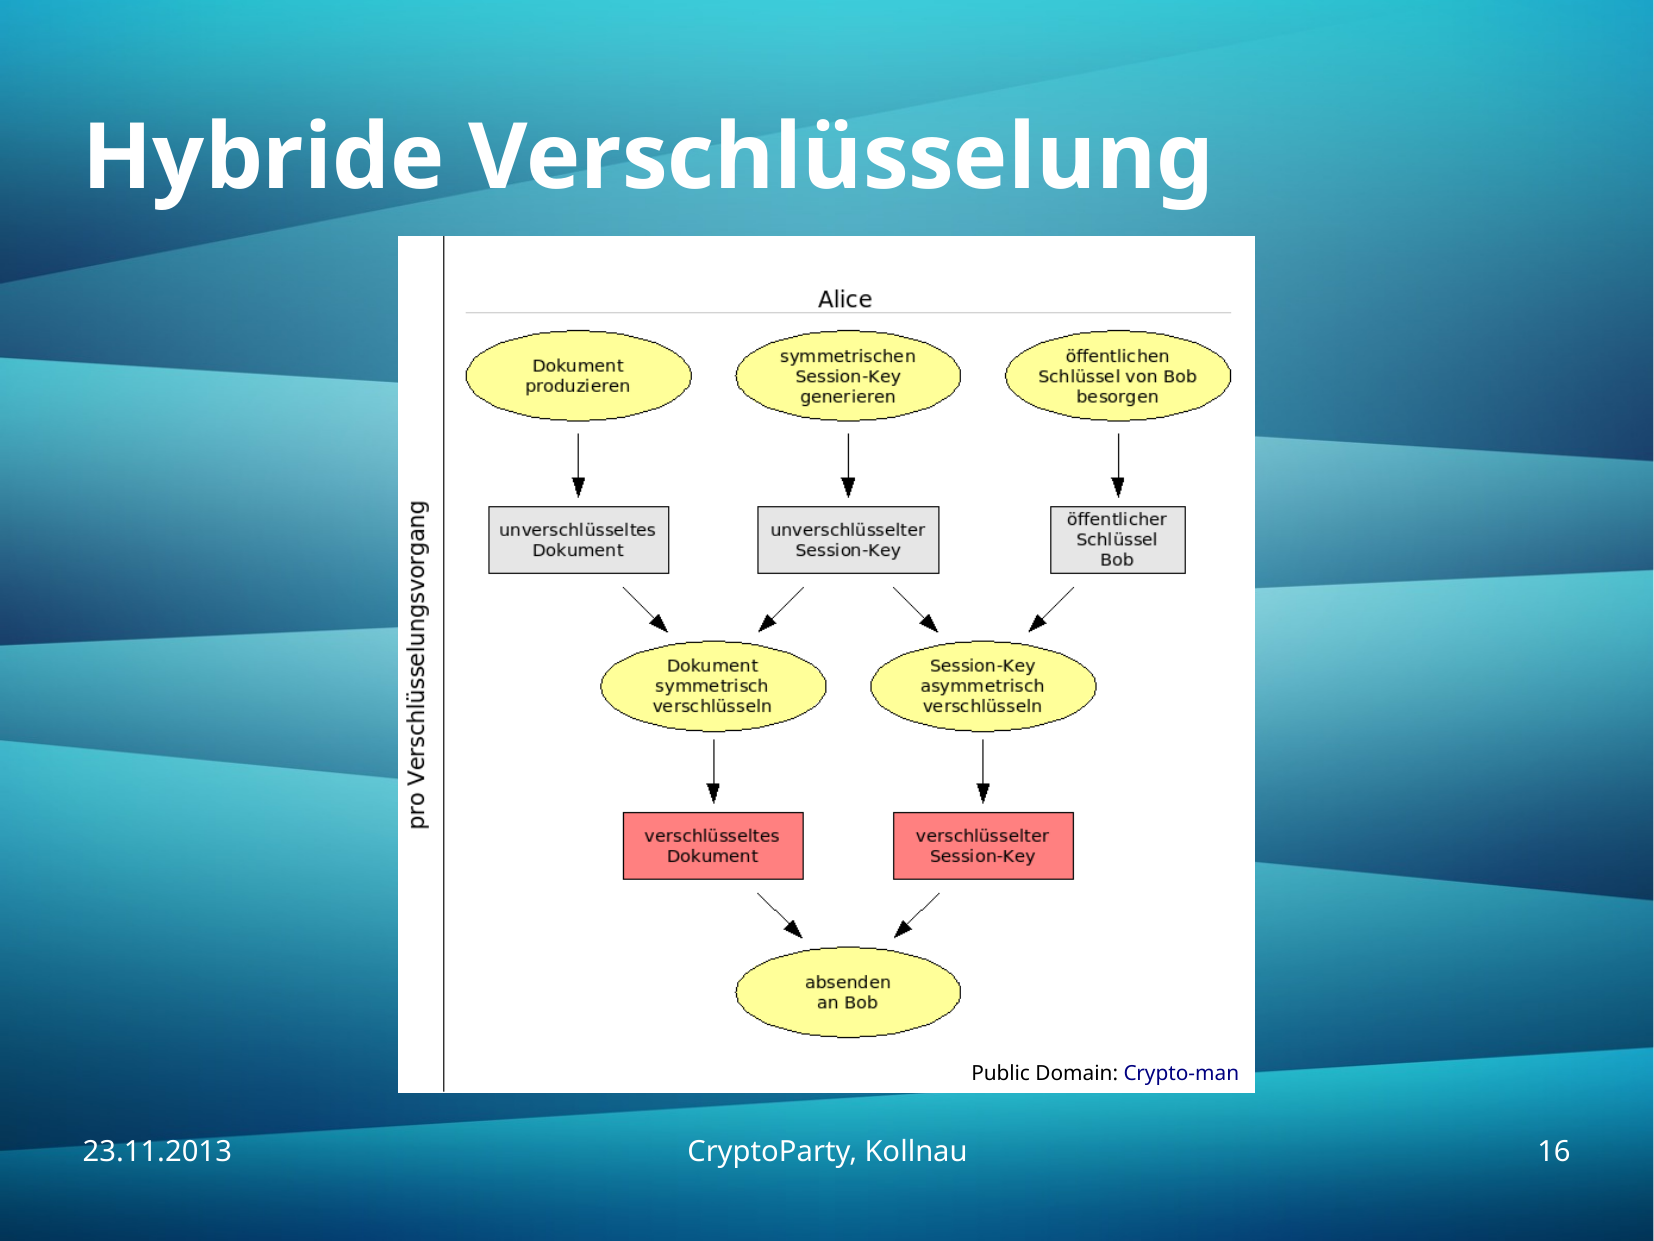

# Hybride Verschlüsselung
Public Domain: Crypto-man
23.11.2013
CryptoParty, Kollnau
16